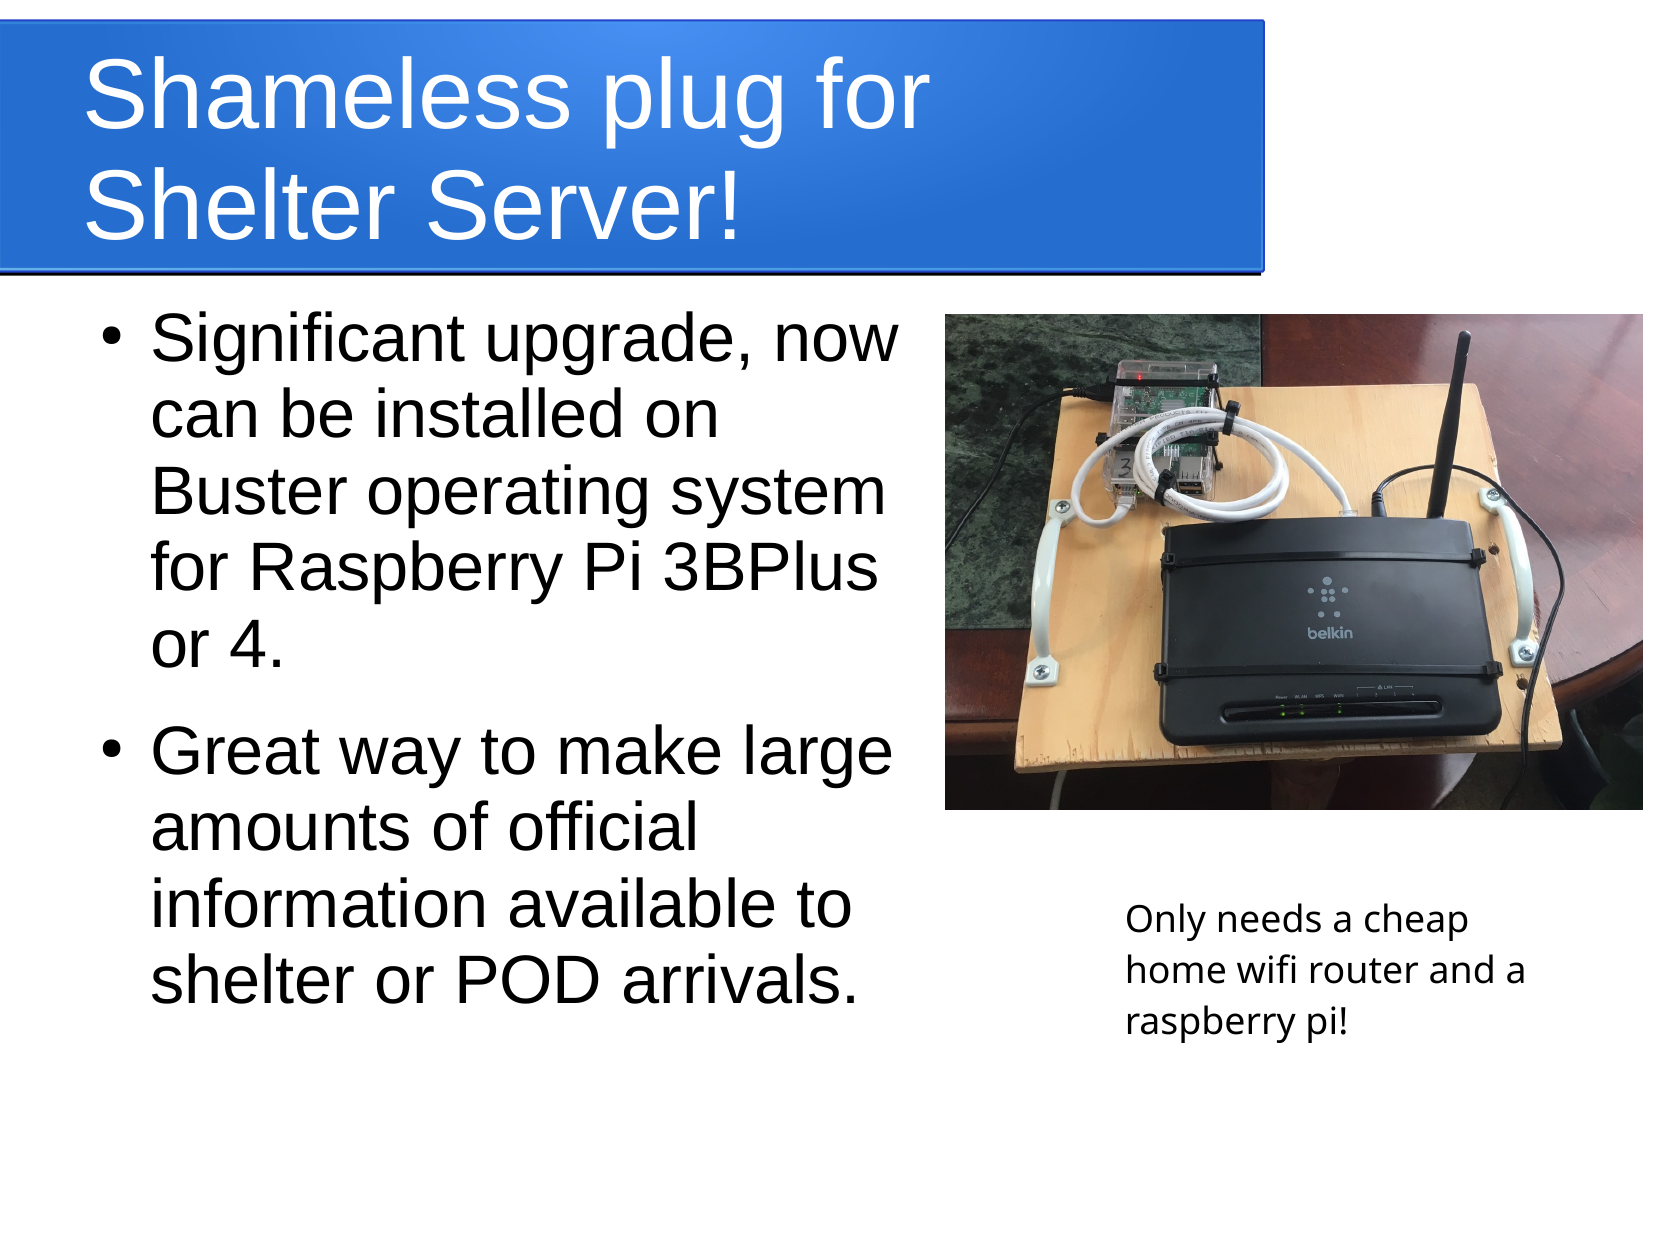

# Shameless plug for Shelter Server!
Significant upgrade, now can be installed on Buster operating system for Raspberry Pi 3BPlus or 4.
Great way to make large amounts of official information available to shelter or POD arrivals.
Only needs a cheap home wifi router and a raspberry pi!